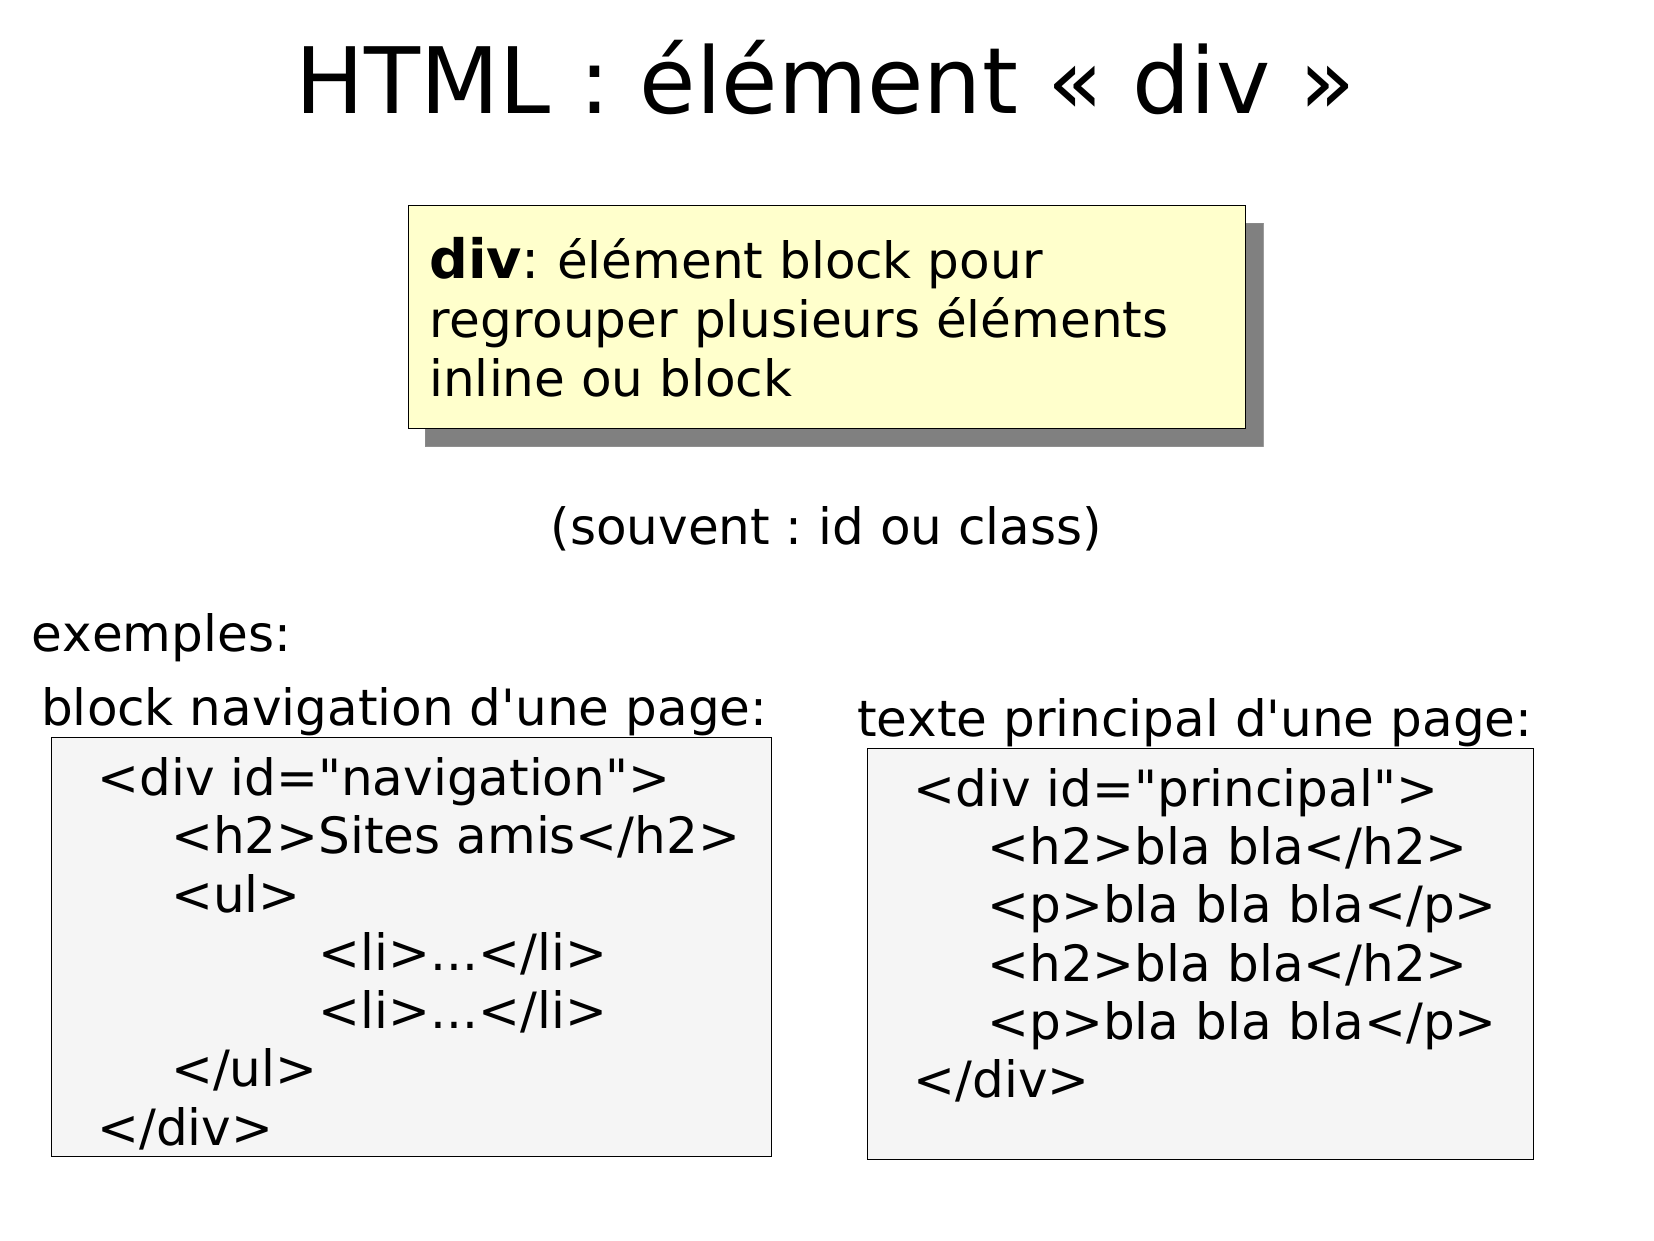

# HTML : élément « div »
div: élément block pour regrouper plusieurs éléments inline ou block
(souvent : id ou class)
exemples:
block navigation d'une page:
texte principal d'une page:
<div id="navigation">
	<h2>Sites amis</h2>
	<ul>
			<li>...</li>
			<li>...</li>
	</ul>
</div>
<div id="principal">
	<h2>bla bla</h2>
	<p>bla bla bla</p>
	<h2>bla bla</h2>
	<p>bla bla bla</p>
</div>